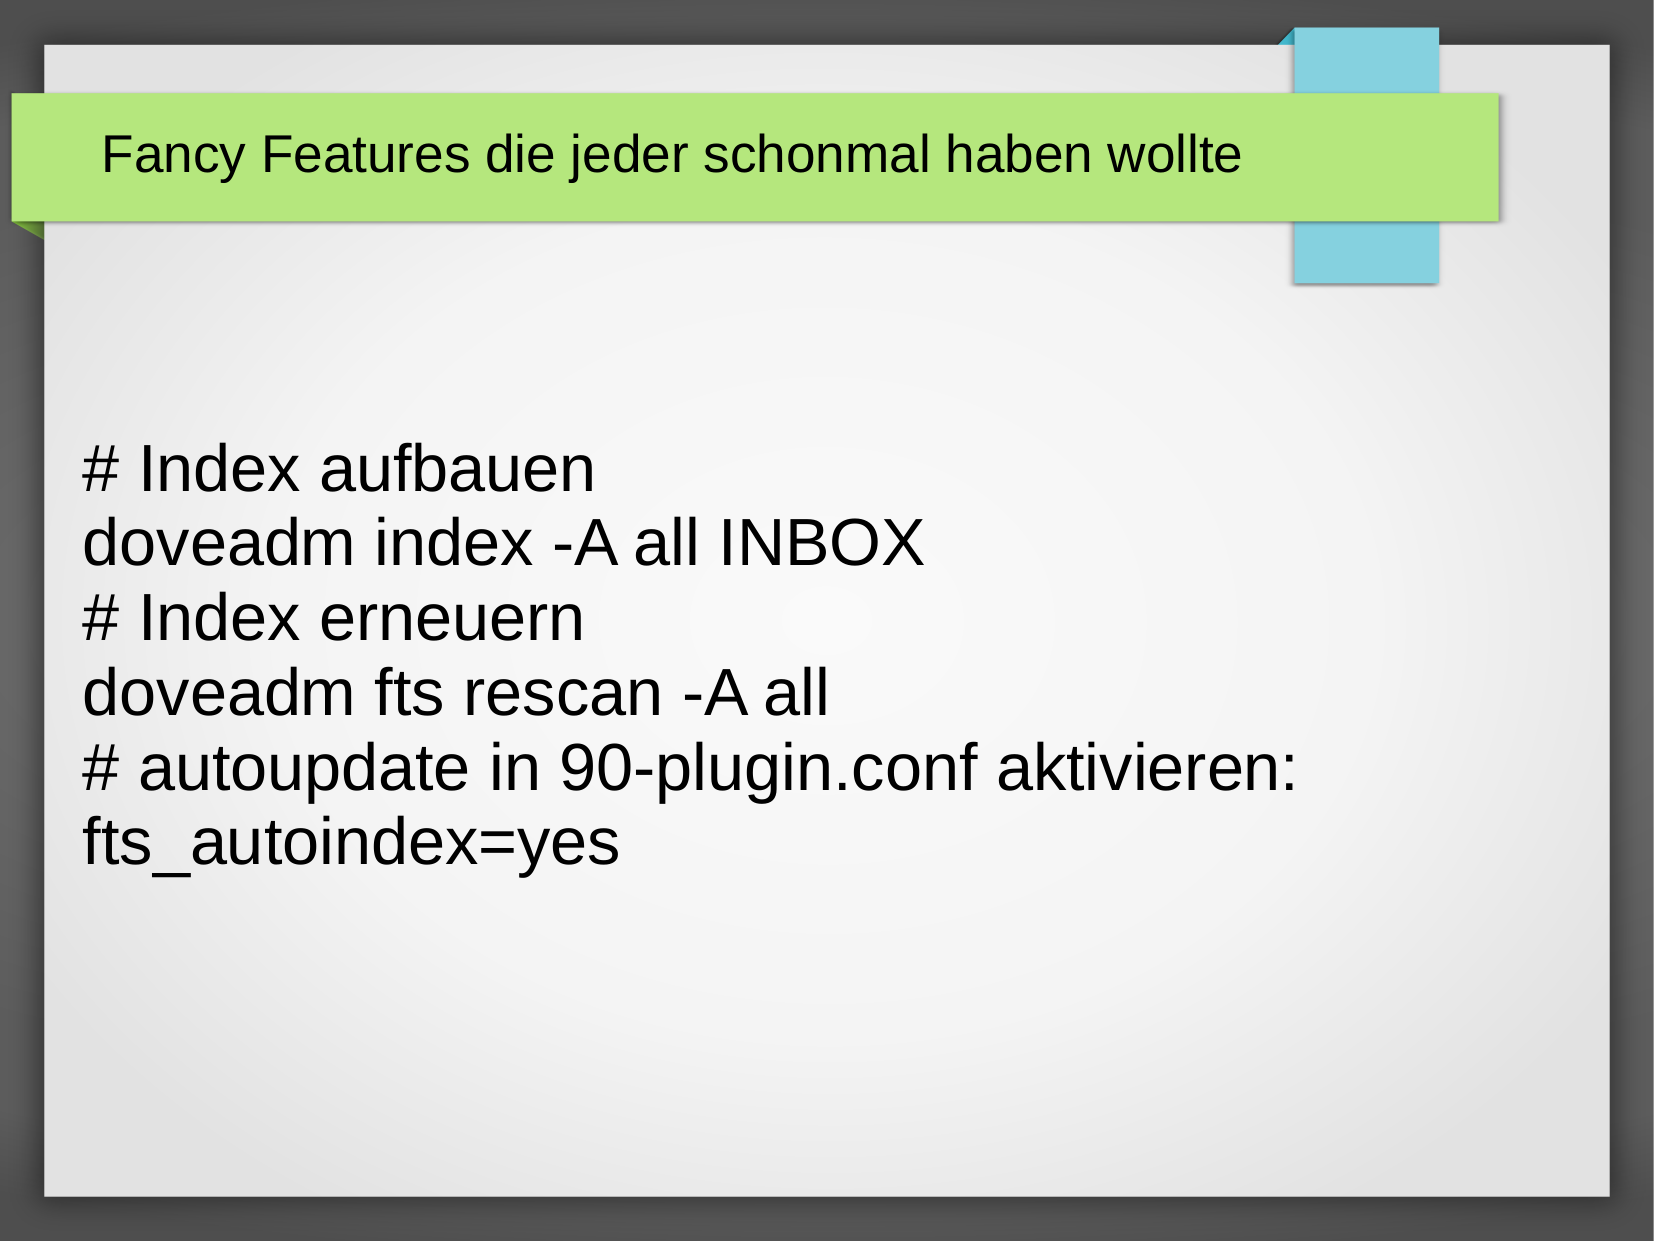

# Fancy Features die jeder schonmal haben wollte
# Index aufbauen
doveadm index -A all INBOX
# Index erneuern
doveadm fts rescan -A all
# autoupdate in 90-plugin.conf aktivieren:
fts_autoindex=yes